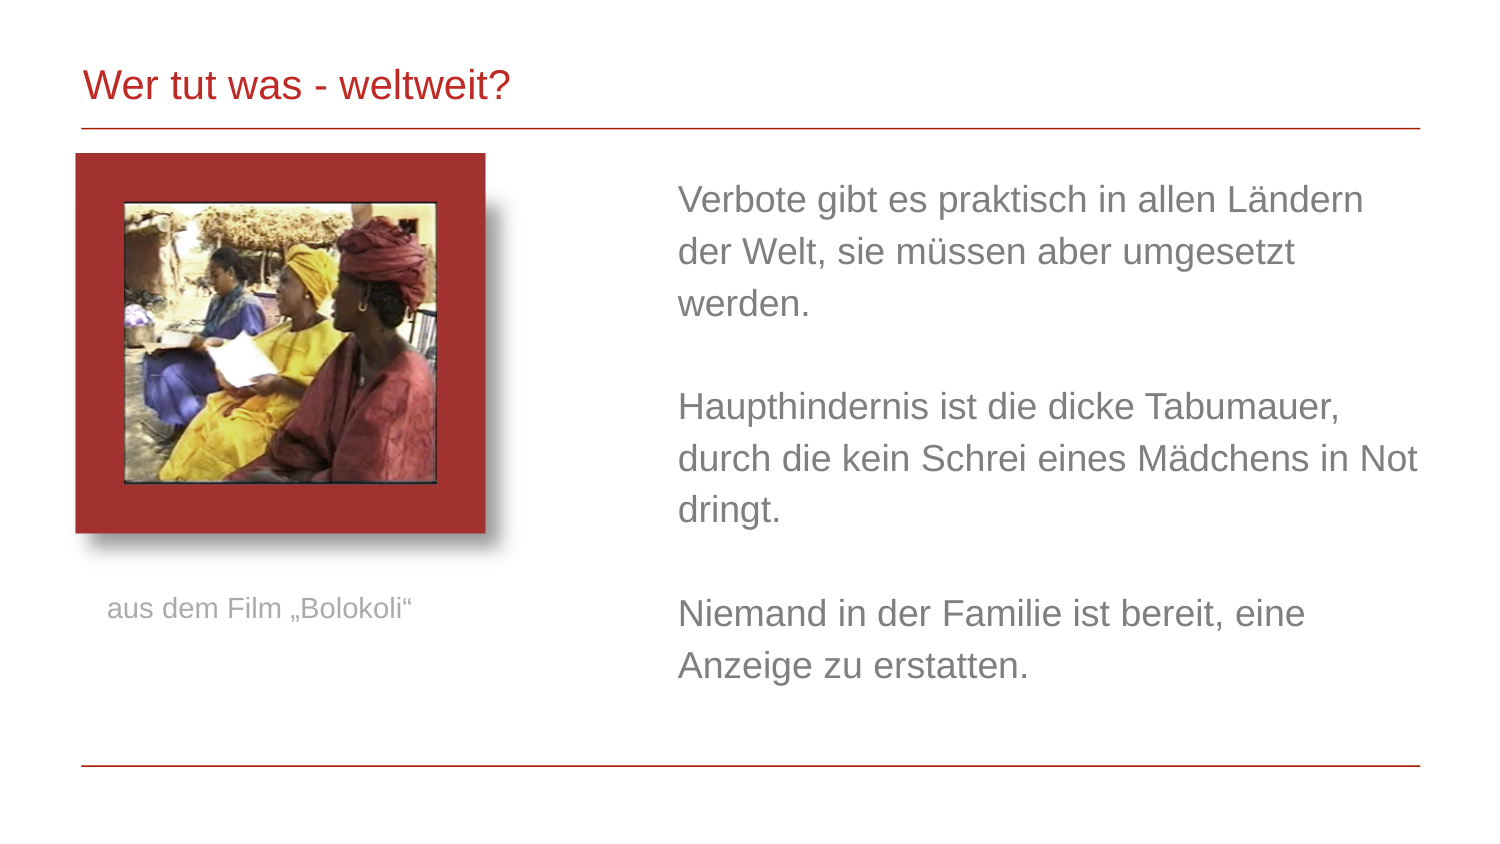

Wer tut was - weltweit?
Verbote gibt es praktisch in allen Ländern der Welt, sie müssen aber umgesetzt werden.
Haupthindernis ist die dicke Tabumauer, durch die kein Schrei eines Mädchens in Not dringt.
Niemand in der Familie ist bereit, eine Anzeige zu erstatten.
aus dem Film „Bolokoli“